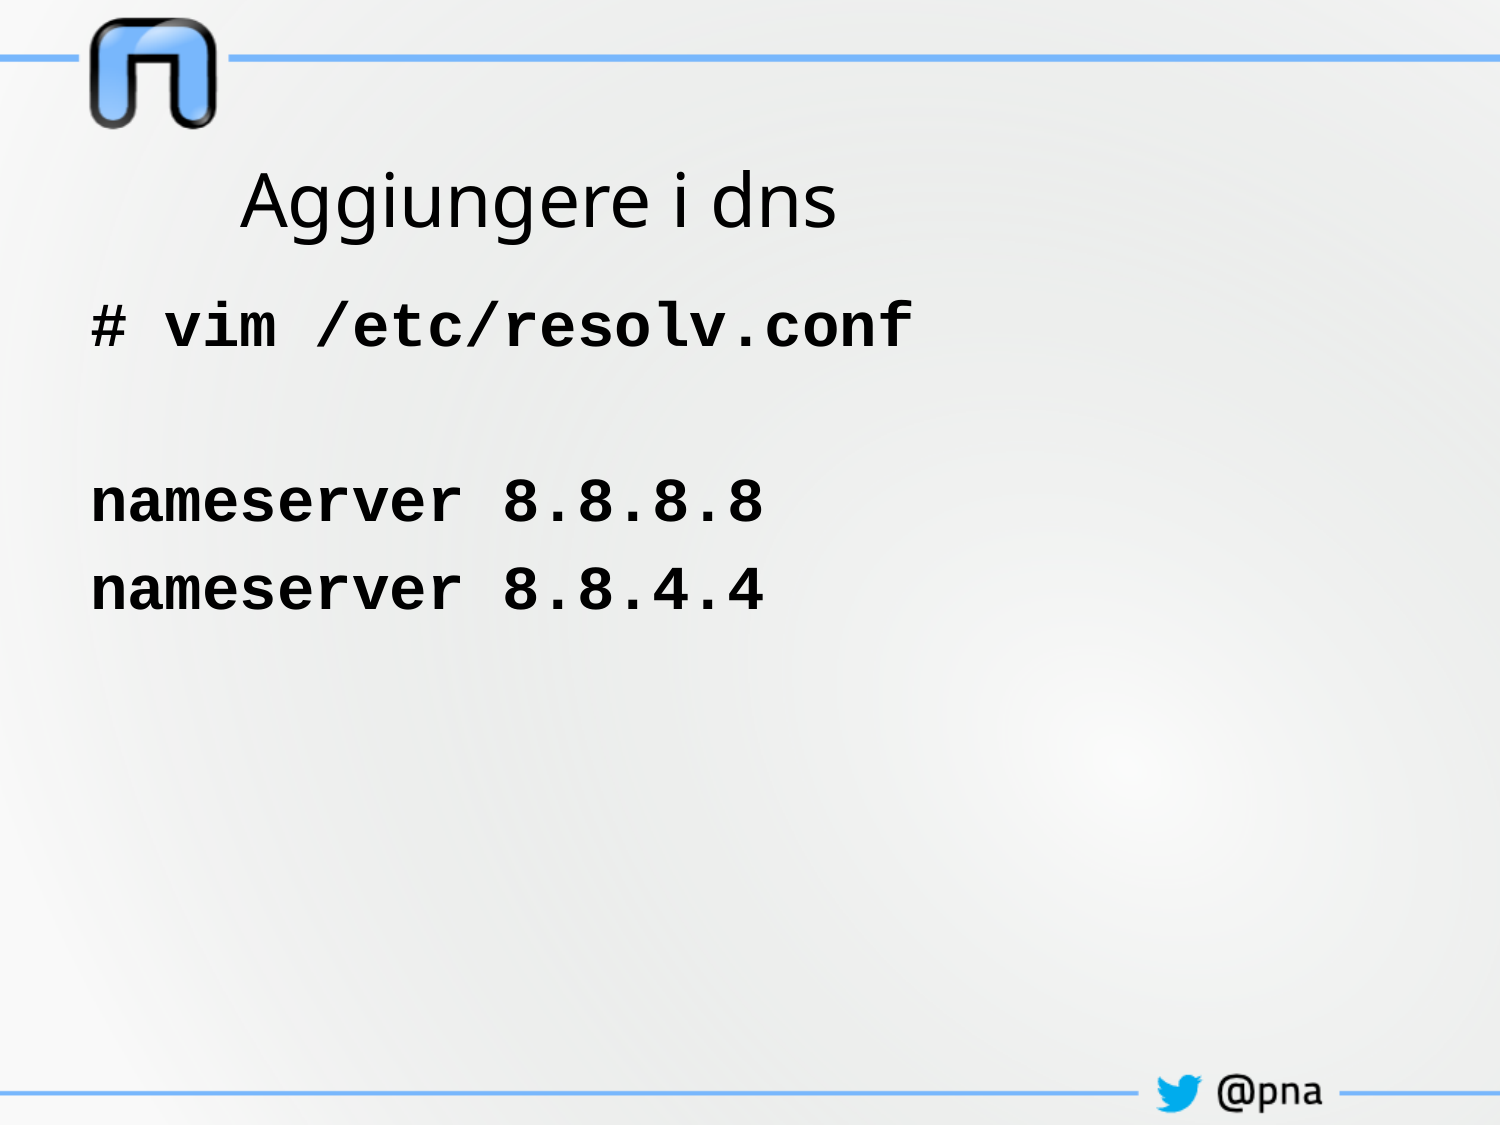

# Aggiungere i dns
# vim /etc/resolv.conf
nameserver 8.8.8.8
nameserver 8.8.4.4